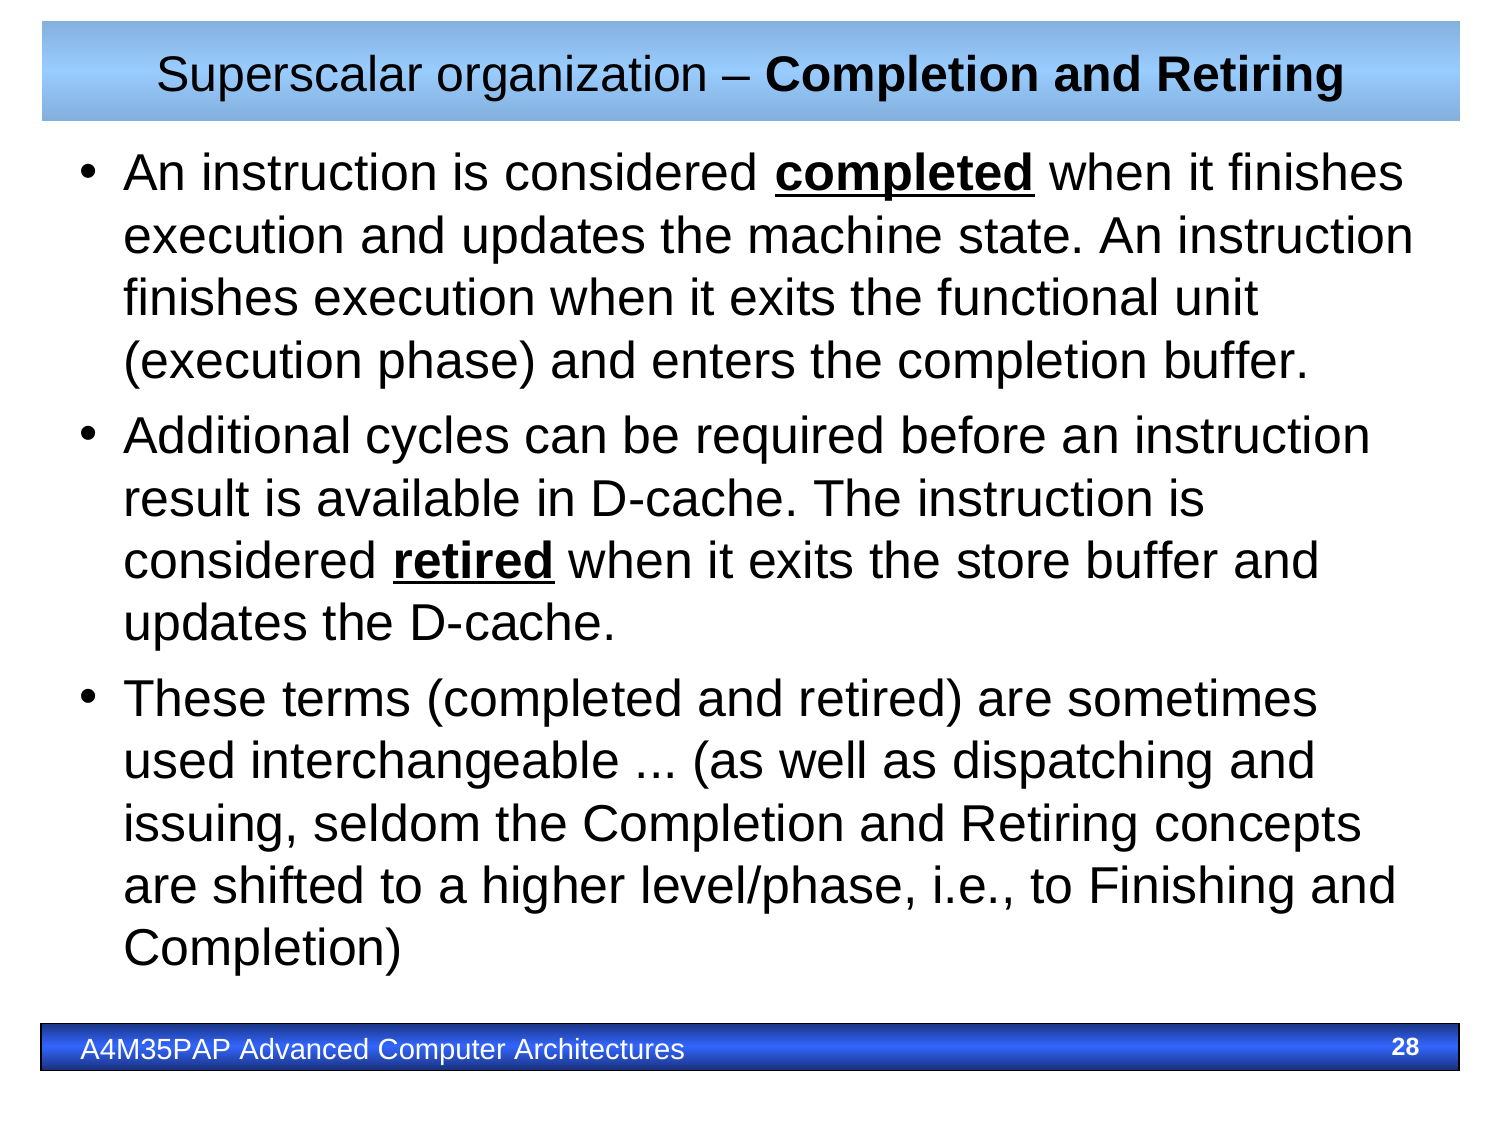

# Superscalar organization – Completion and Retiring
An instruction is considered completed when it finishes execution and updates the machine state. An instruction ﬁnishes execution when it exits the functional unit (execution phase) and enters the completion buffer.
Additional cycles can be required before an instruction result is available in D-cache. The instruction is considered retired when it exits the store buffer and updates the D-cache.
These terms (completed and retired) are sometimes used interchangeable ... (as well as dispatching and issuing, seldom the Completion and Retiring concepts are shifted to a higher level/phase, i.e., to Finishing and Completion)
28